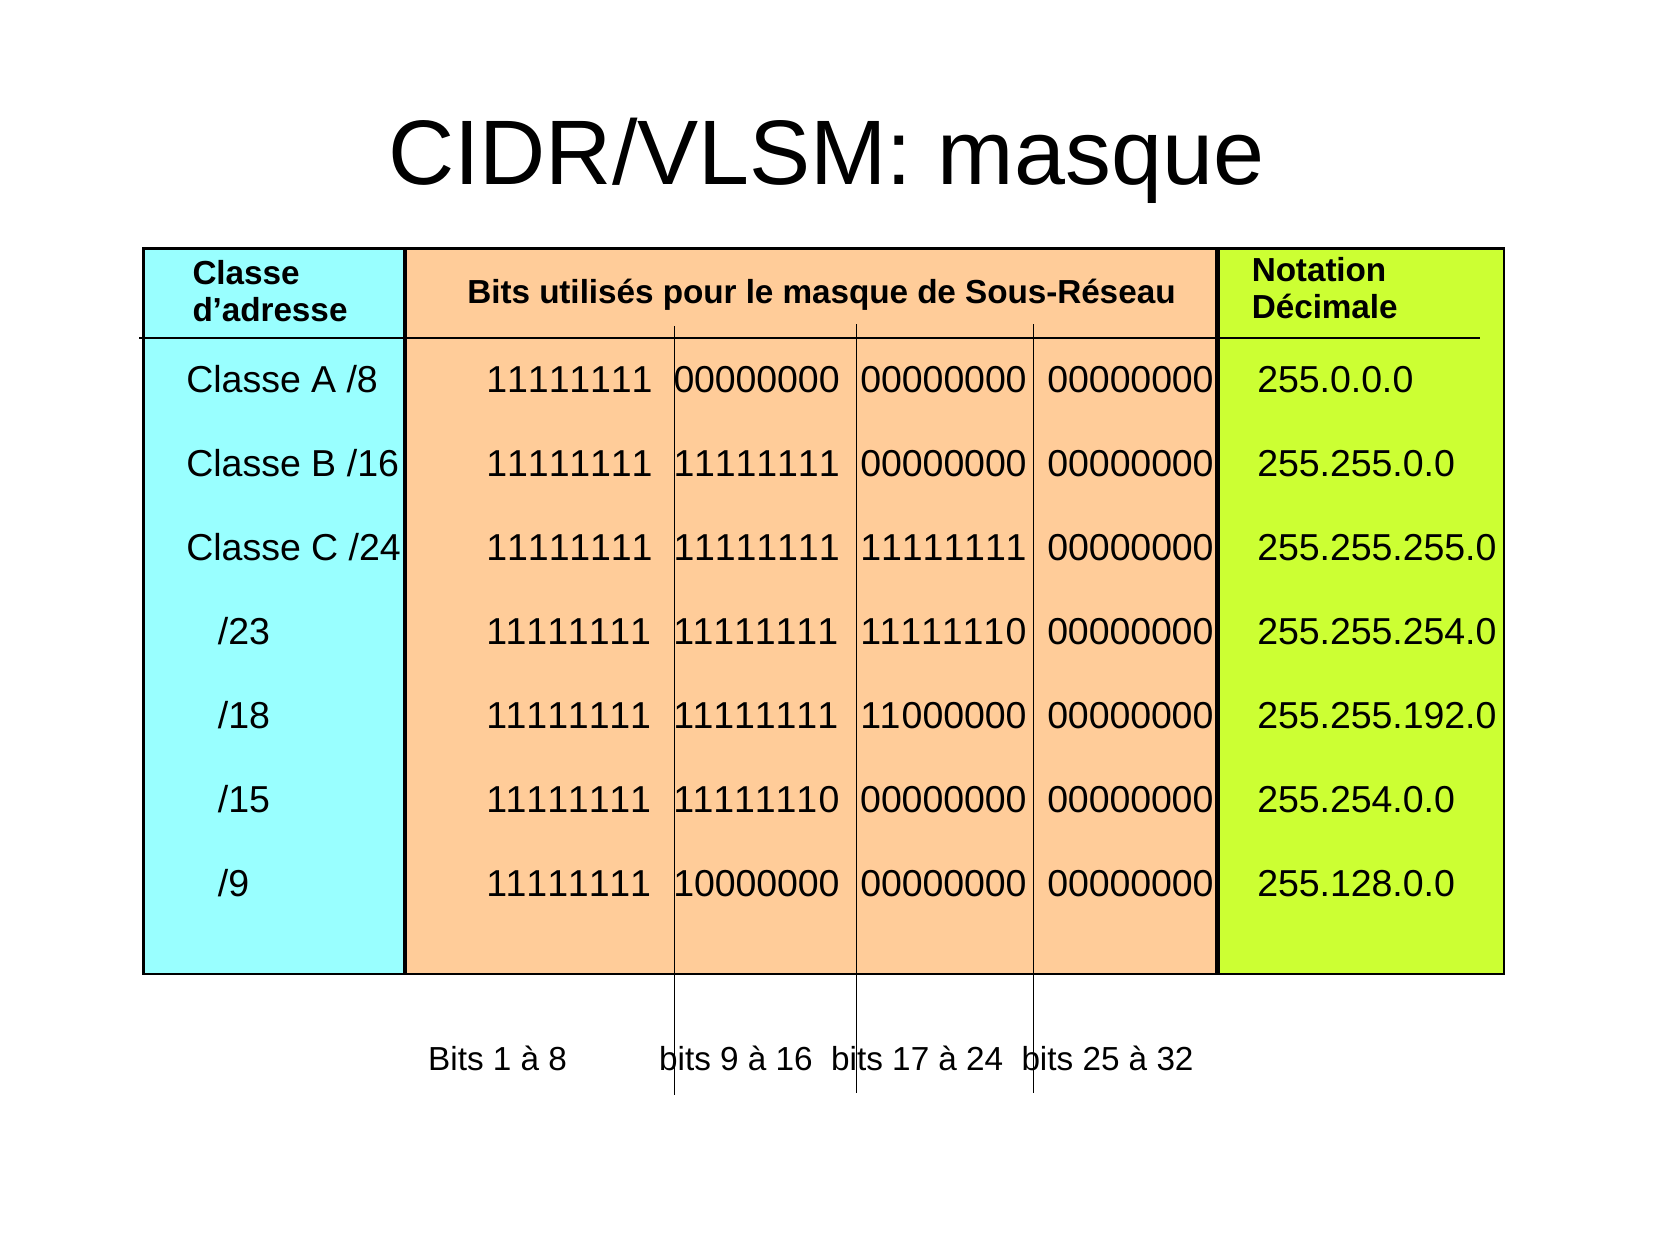

# CIDR/VLSM: masque
Notation
Décimale
Classe
d’adresse
Bits utilisés pour le masque de Sous-Réseau
Classe A /8 	11111111 00000000 00000000 00000000	 255.0.0.0
Classe B	 /16	11111111 11111111 00000000 00000000	 255.255.0.0
Classe C /24	11111111 11111111 11111111 00000000	 255.255.255.0
 /23		11111111 11111111 11111110 00000000	 255.255.254.0
 /18		11111111 11111111 11000000 00000000	 255.255.192.0
 /15		11111111 11111110 00000000 00000000	 255.254.0.0
 /9 		11111111 10000000 00000000 00000000	 255.128.0.0
Bits 1 à 8 bits 9 à 16 bits 17 à 24 bits 25 à 32